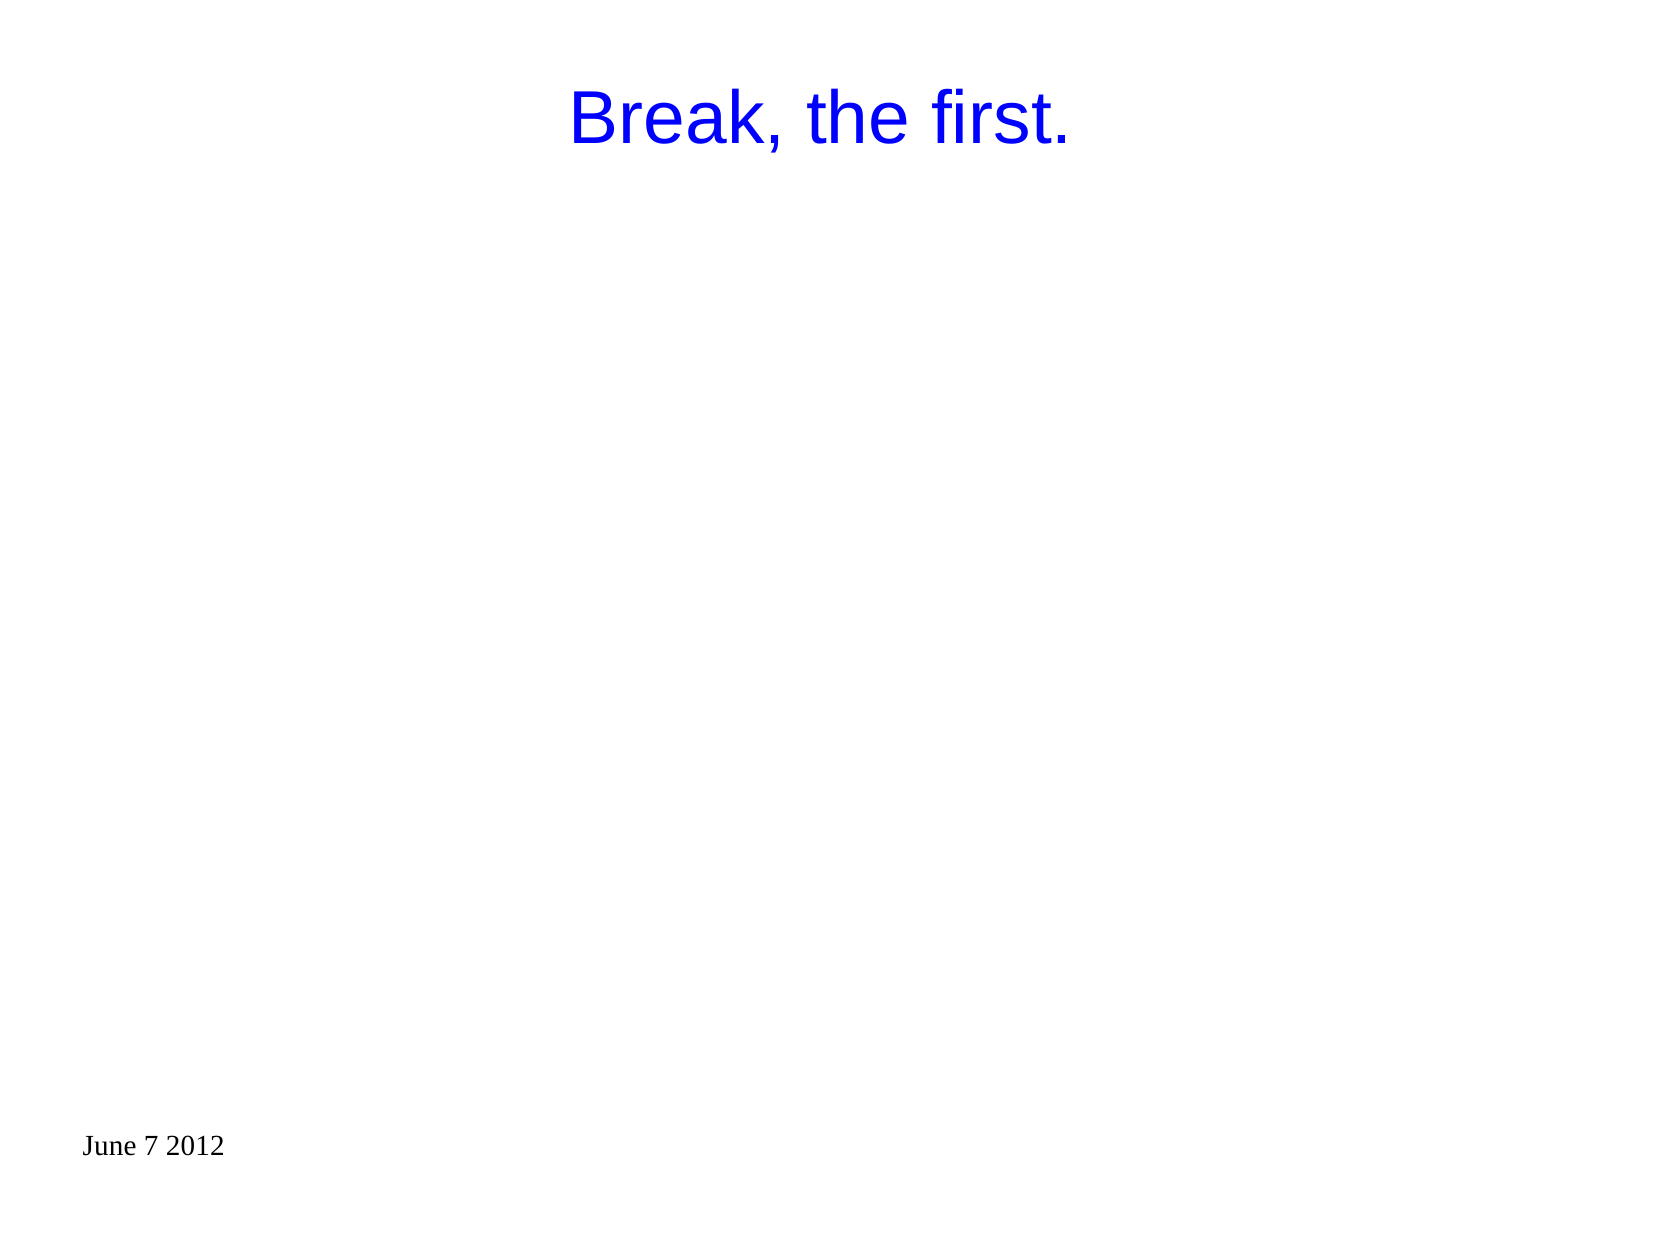

# Break, the first.
June 7 2012